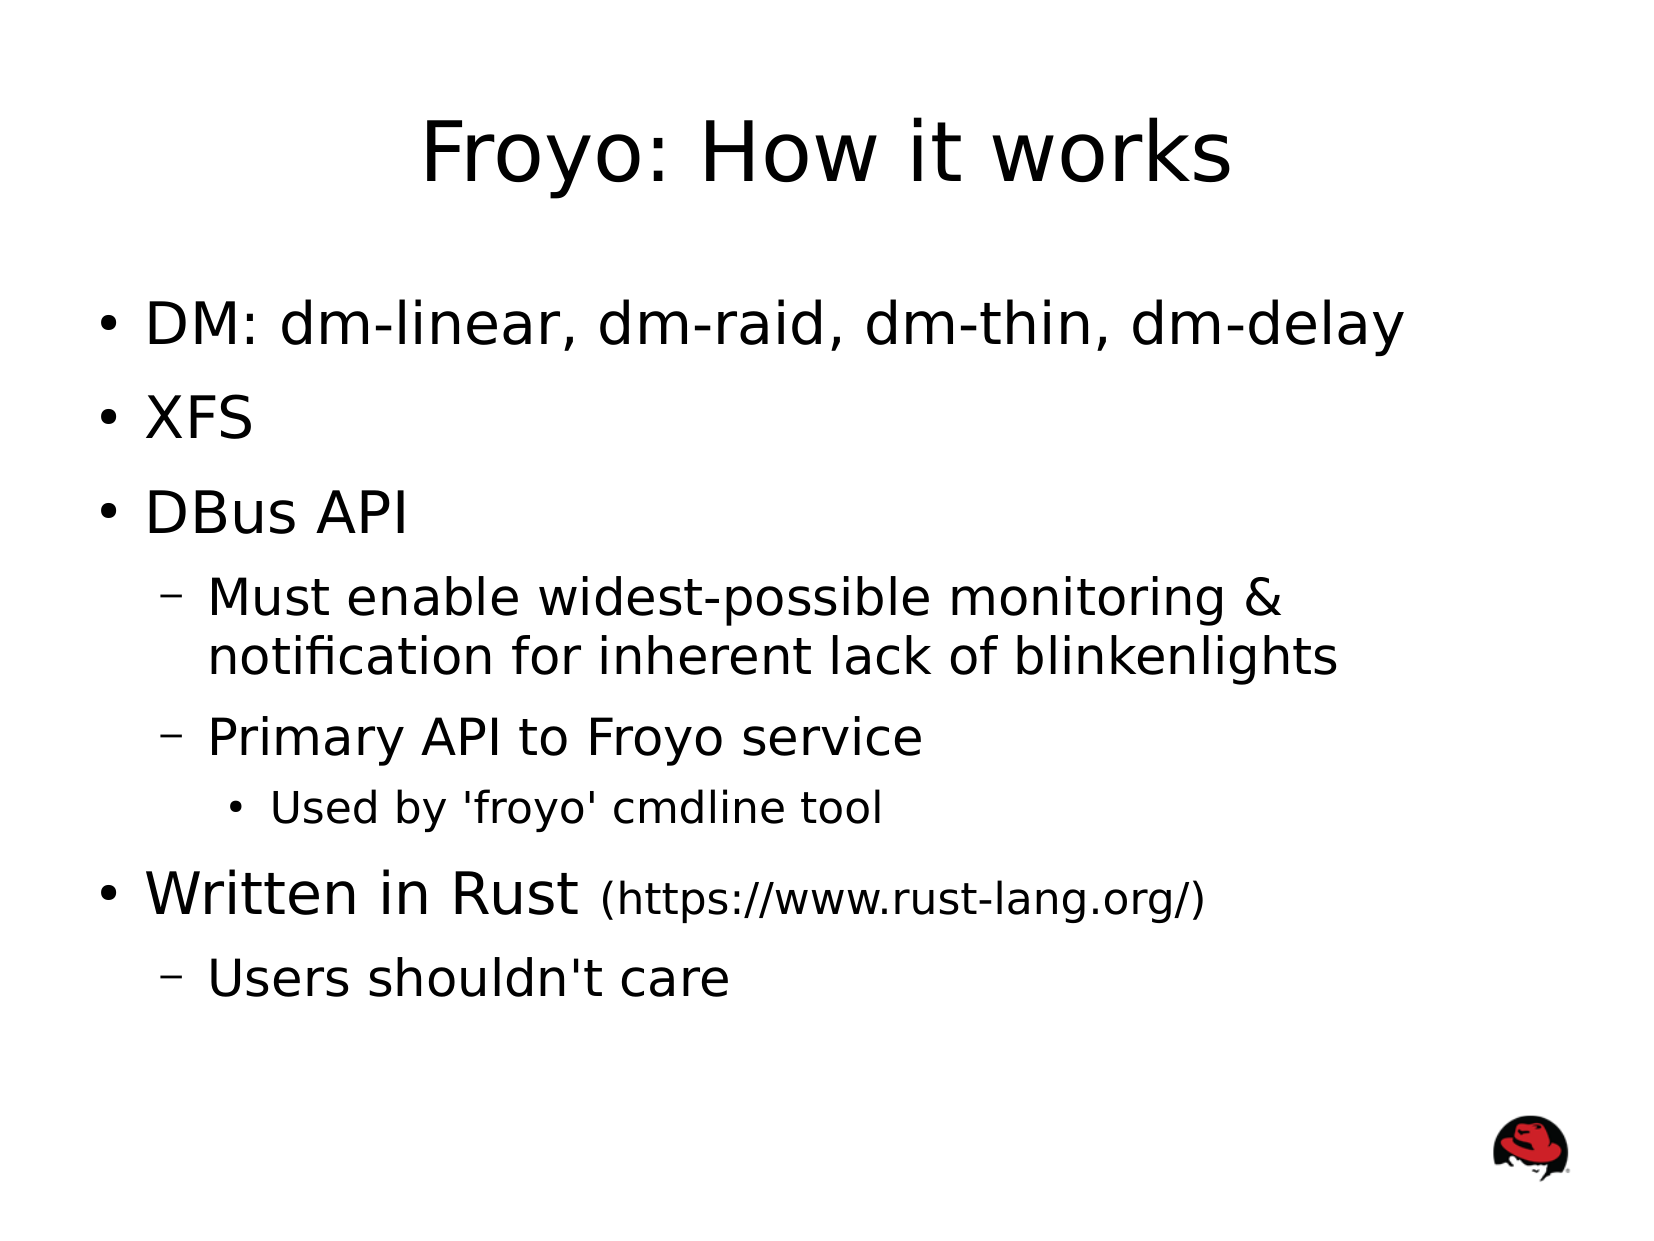

# Froyo: How it works
DM: dm-linear, dm-raid, dm-thin, dm-delay
XFS
DBus API
Must enable widest-possible monitoring & notification for inherent lack of blinkenlights
Primary API to Froyo service
Used by 'froyo' cmdline tool
Written in Rust (https://www.rust-lang.org/)
Users shouldn't care